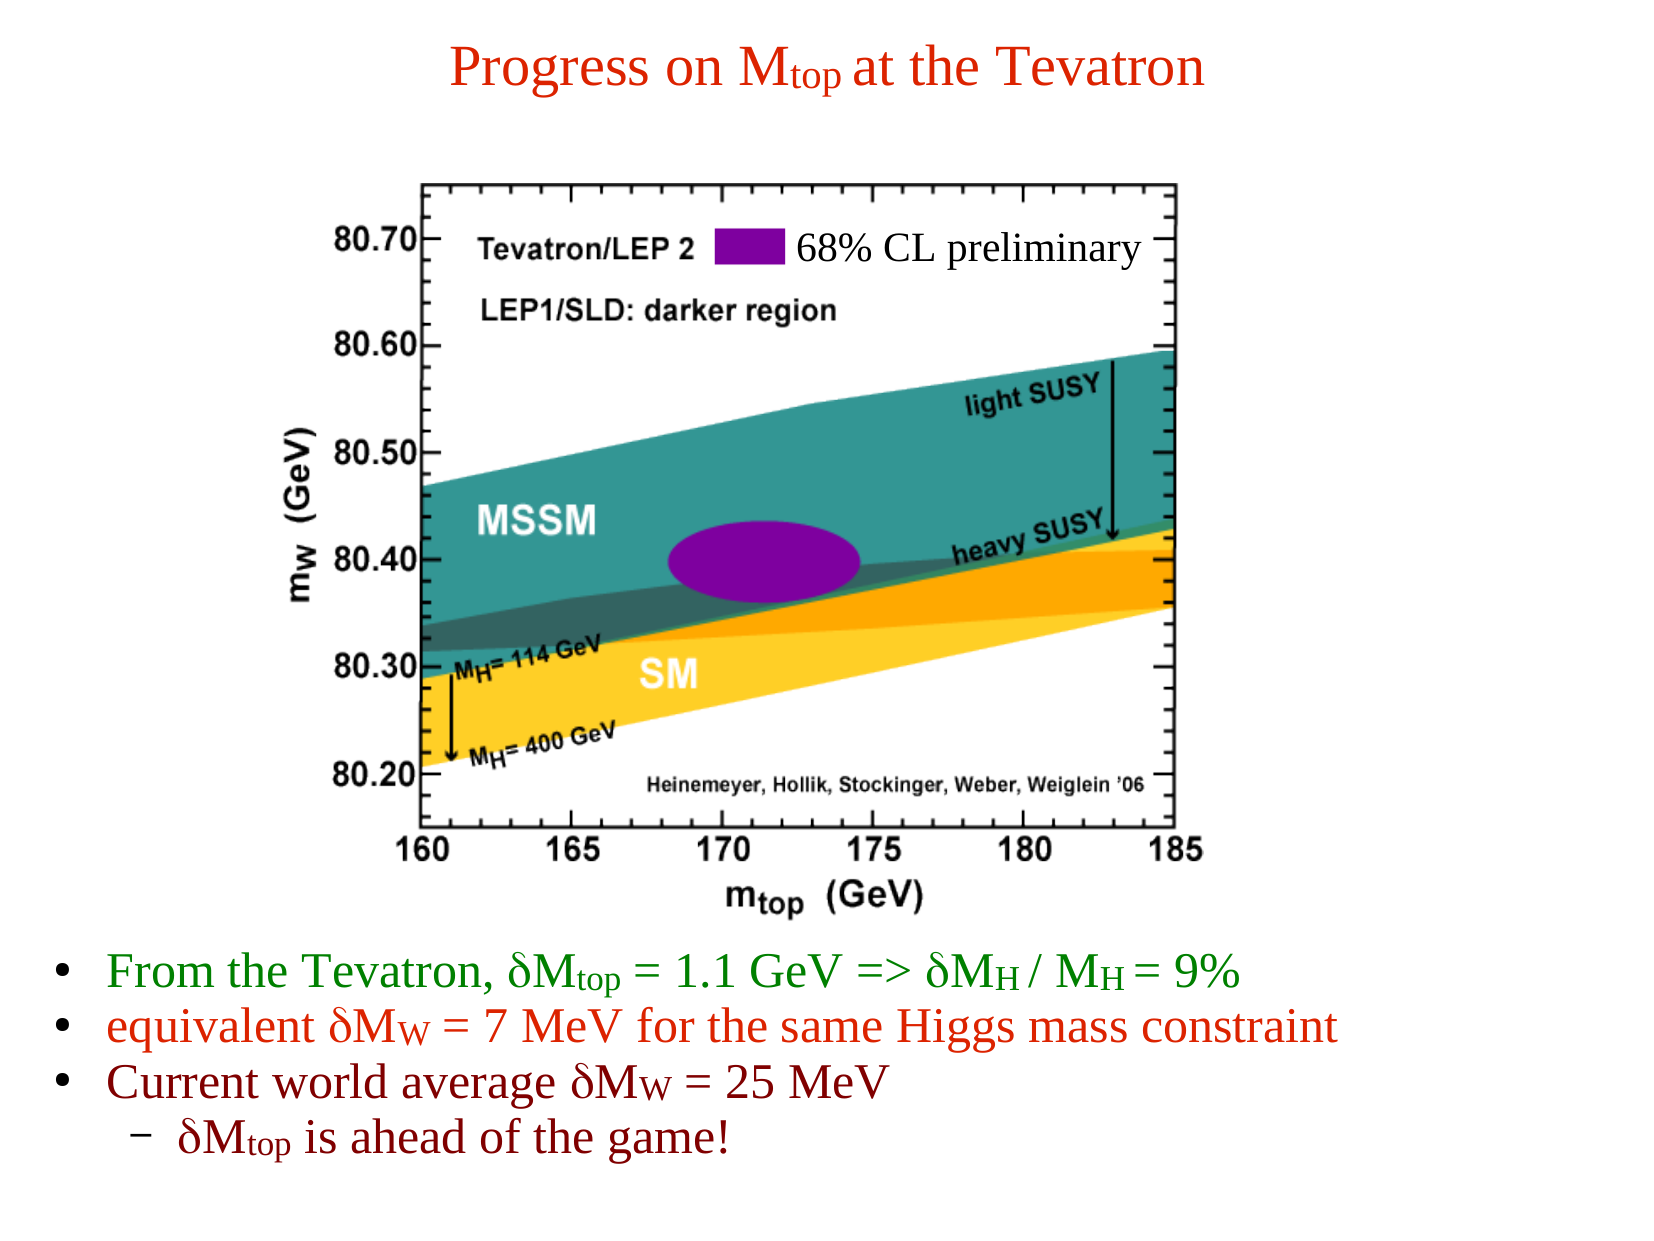

# Progress on Mtop at the Tevatron
68% CL preliminary
From the Tevatron, δMtop = 1.1 GeV => δMH / MH = 9%
equivalent δMW = 7 MeV for the same Higgs mass constraint
Current world average δMW = 25 MeV
δMtop is ahead of the game!